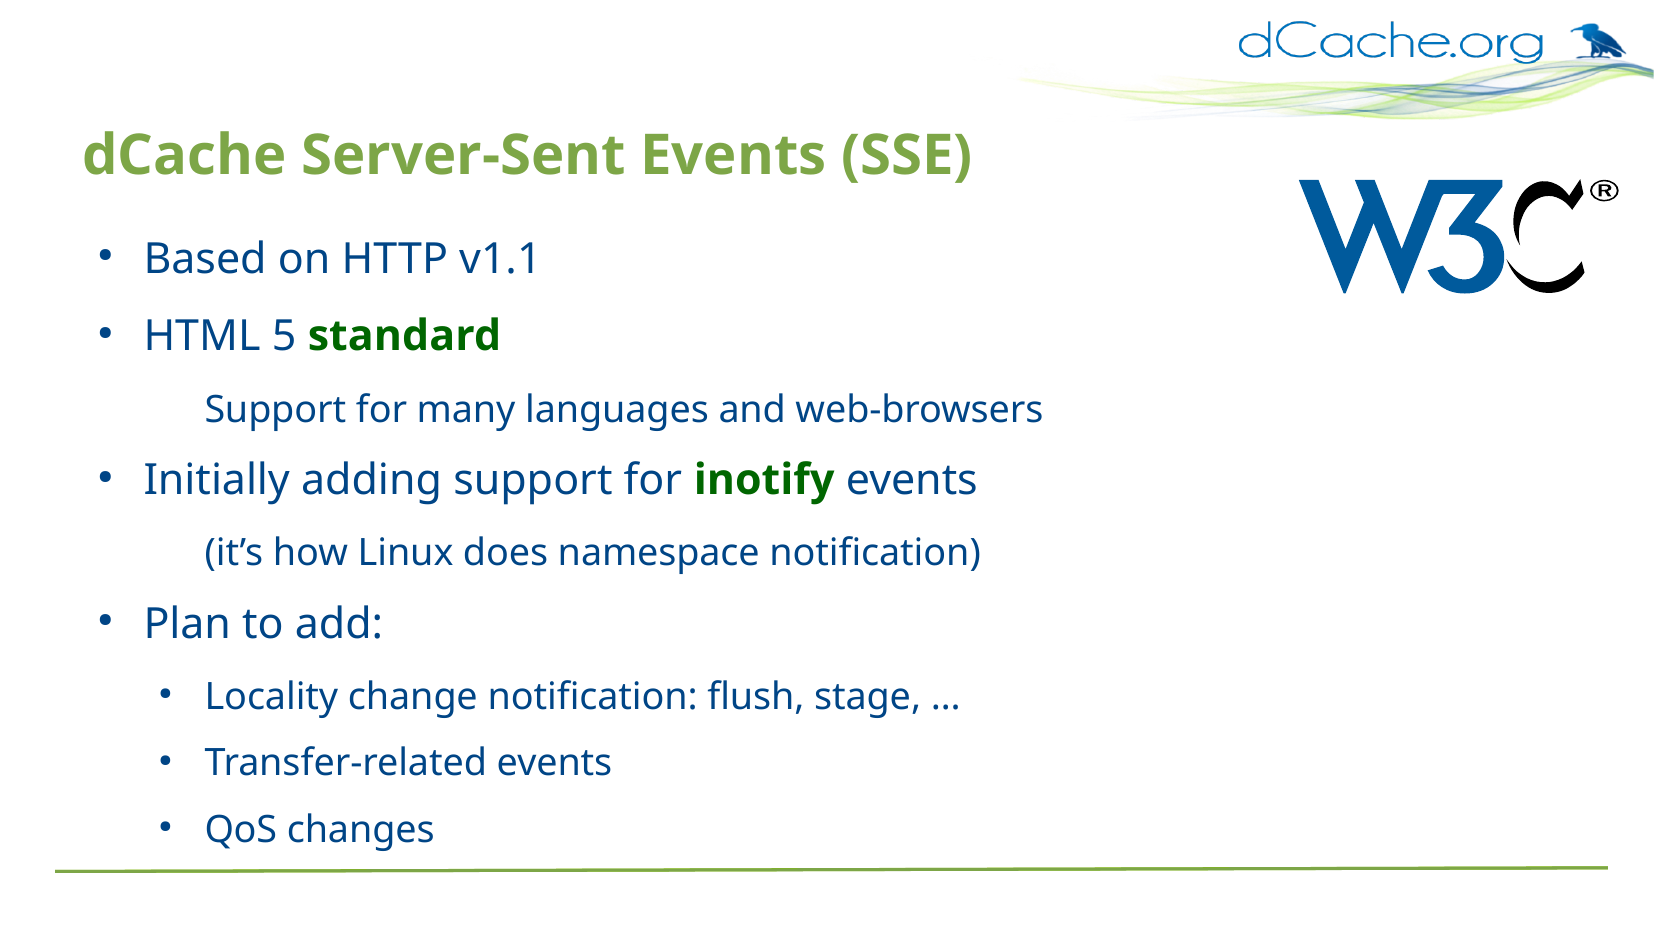

# dCache Server-Sent Events (SSE)
Based on HTTP v1.1
HTML 5 standard
Support for many languages and web-browsers
Initially adding support for inotify events
(it’s how Linux does namespace notification)
Plan to add:
Locality change notification: flush, stage, …
Transfer-related events
QoS changes